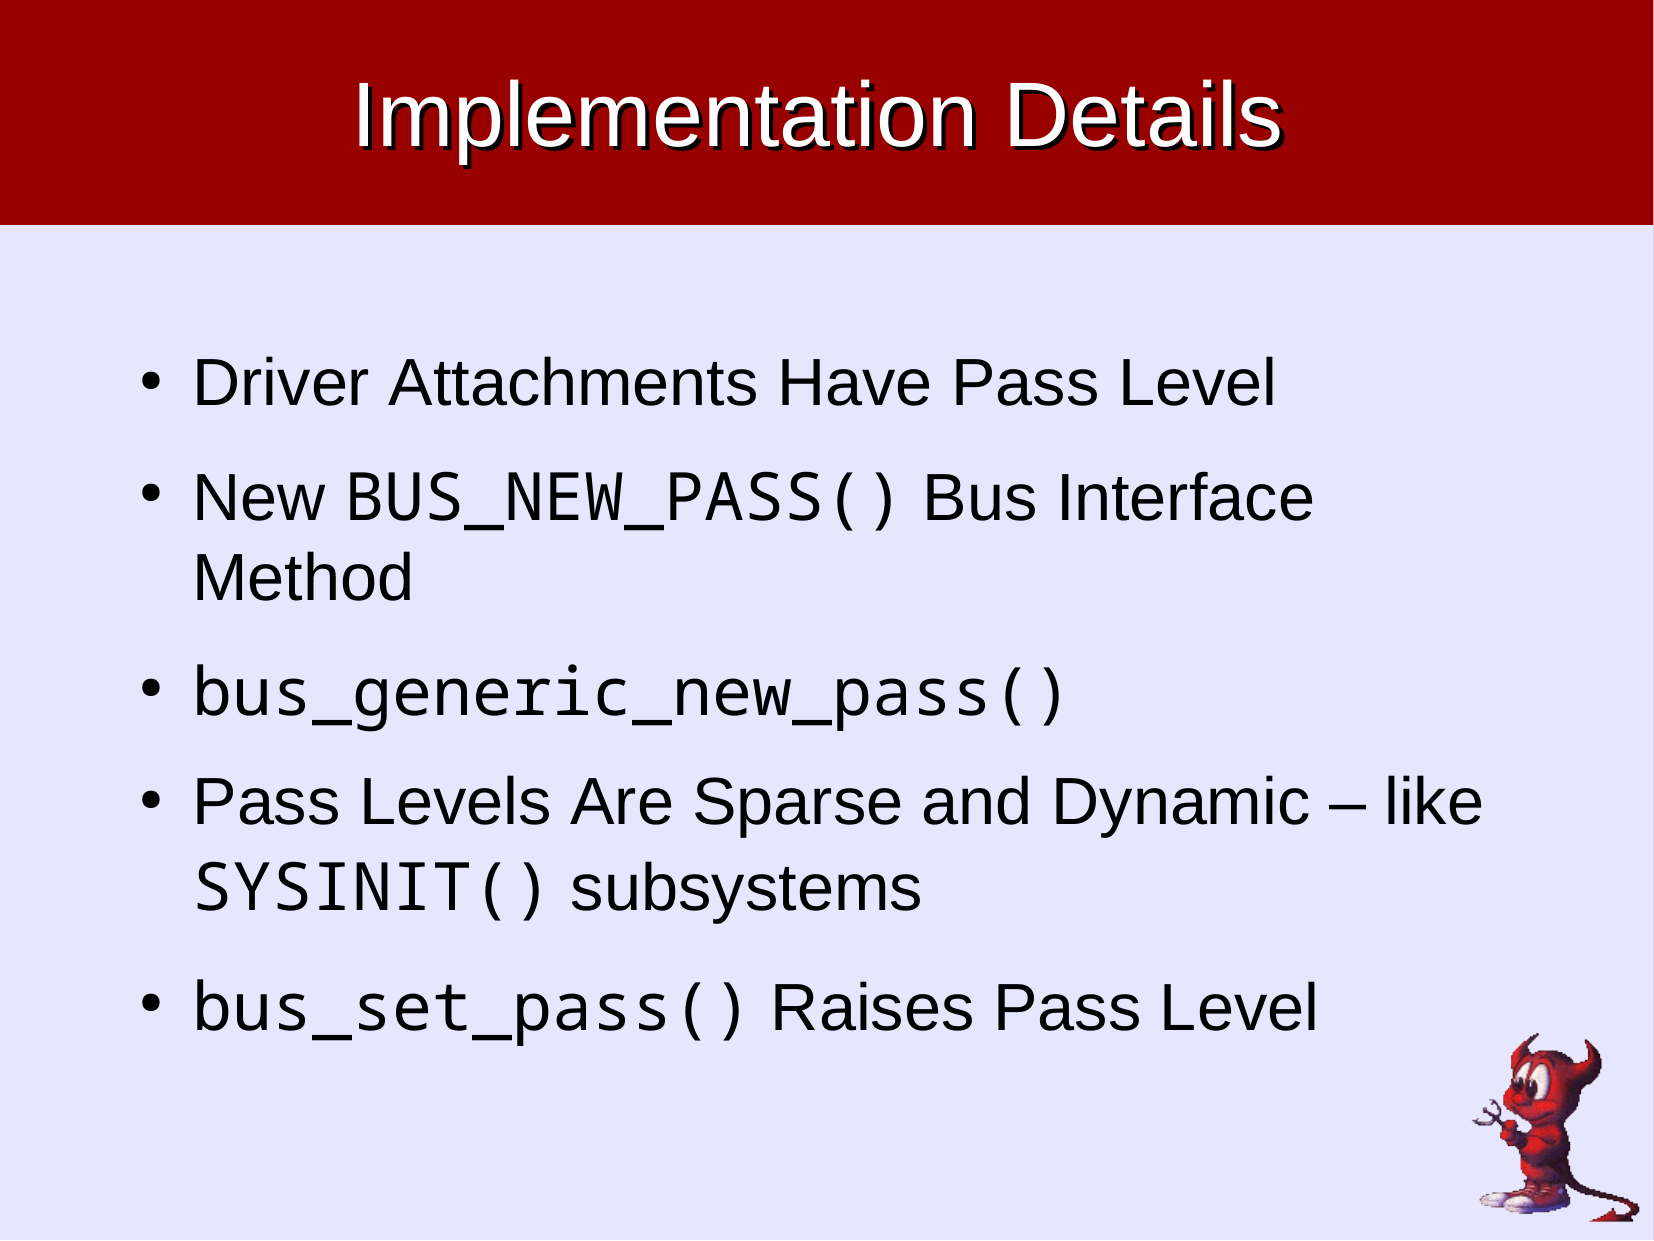

# Implementation Details
Driver Attachments Have Pass Level
New BUS_NEW_PASS() Bus Interface Method
bus_generic_new_pass()
Pass Levels Are Sparse and Dynamic – like SYSINIT() subsystems
bus_set_pass() Raises Pass Level